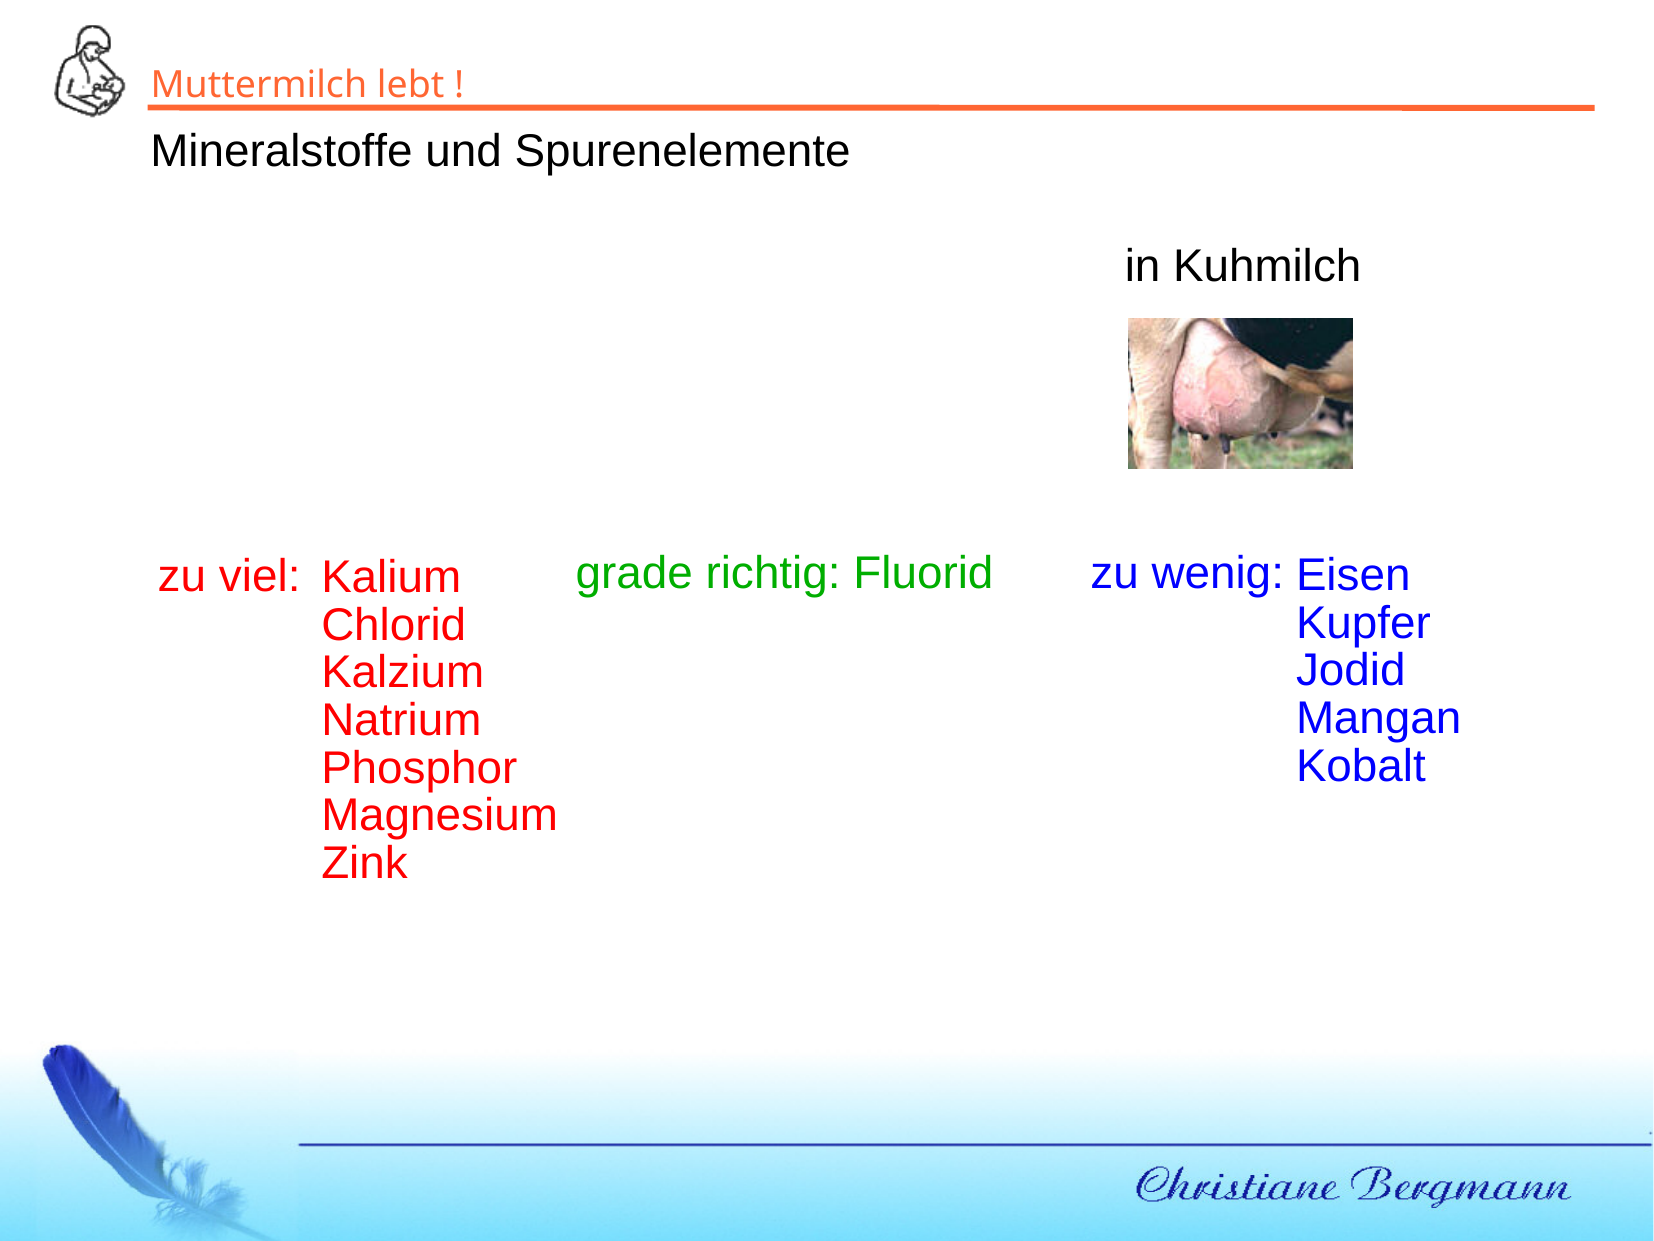

Muttermilch lebt !
Mineralstoffe und Spurenelemente
in Kuhmilch
grade richtig: Fluorid
zu wenig:
Eisen
Kupfer
Jodid
Mangan
Kobalt
zu viel:
Kalium
Chlorid
Kalzium
Natrium
Phosphor
Magnesium
Zink